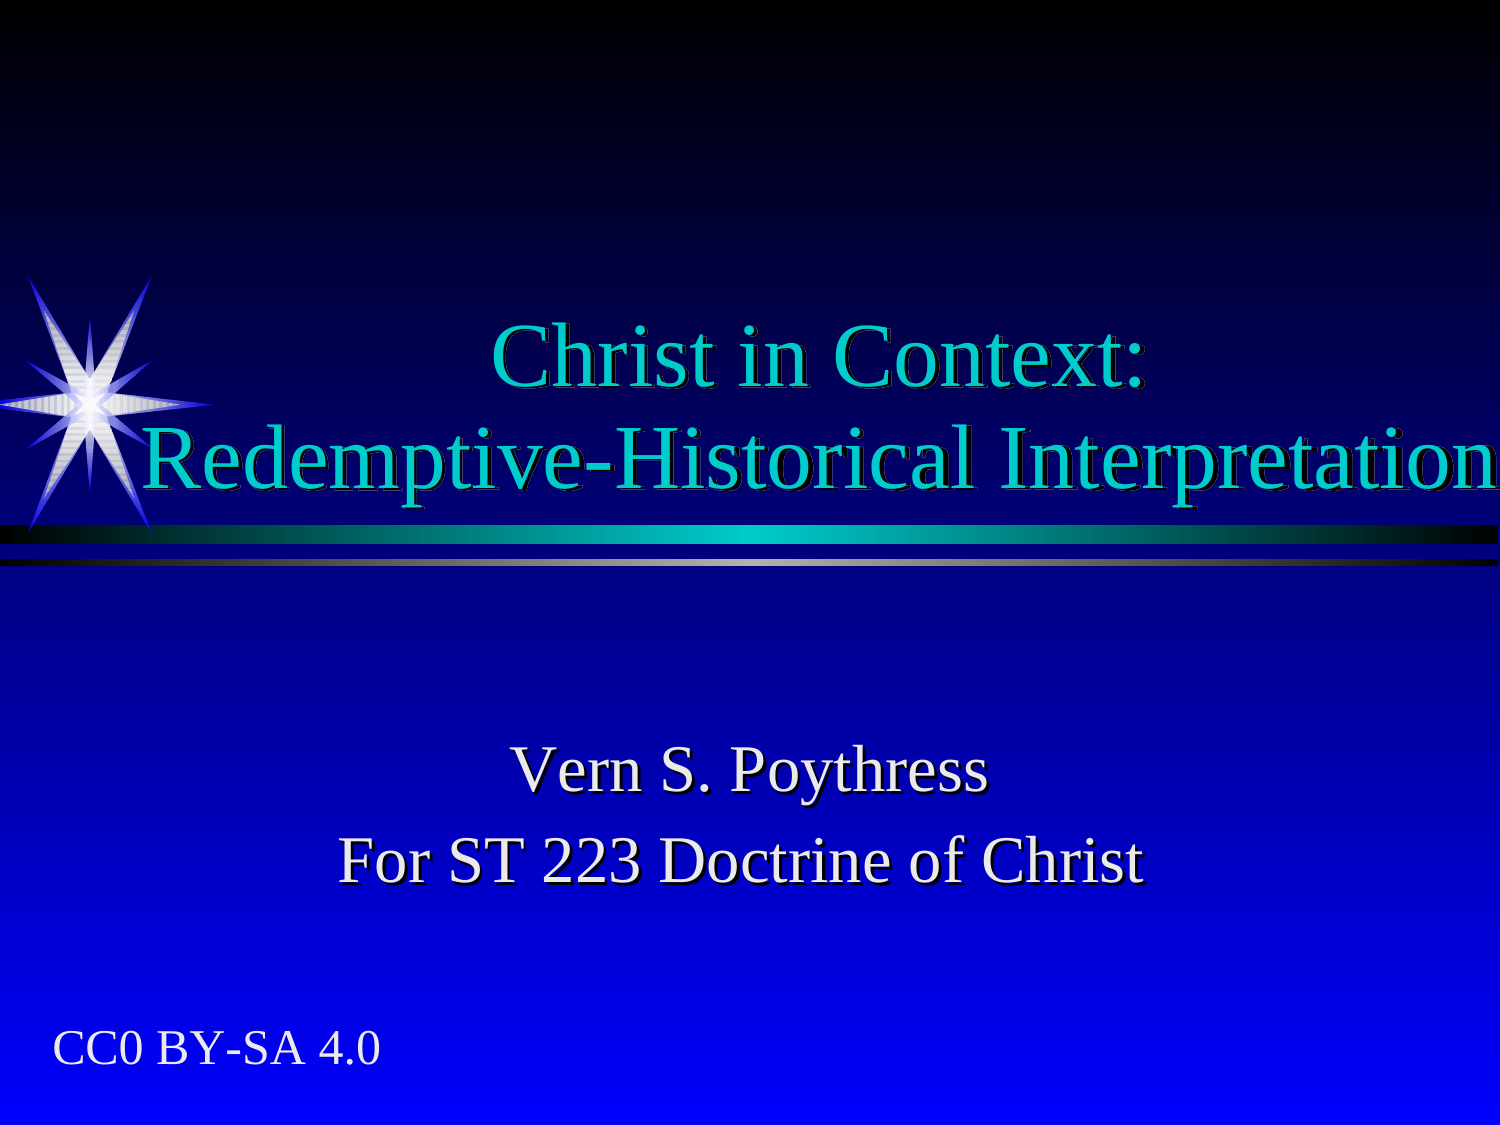

# Christ in Context: Redemptive-Historical Interpretation
Vern S. Poythress
For ST 223 Doctrine of Christ
CC0 BY-SA 4.0